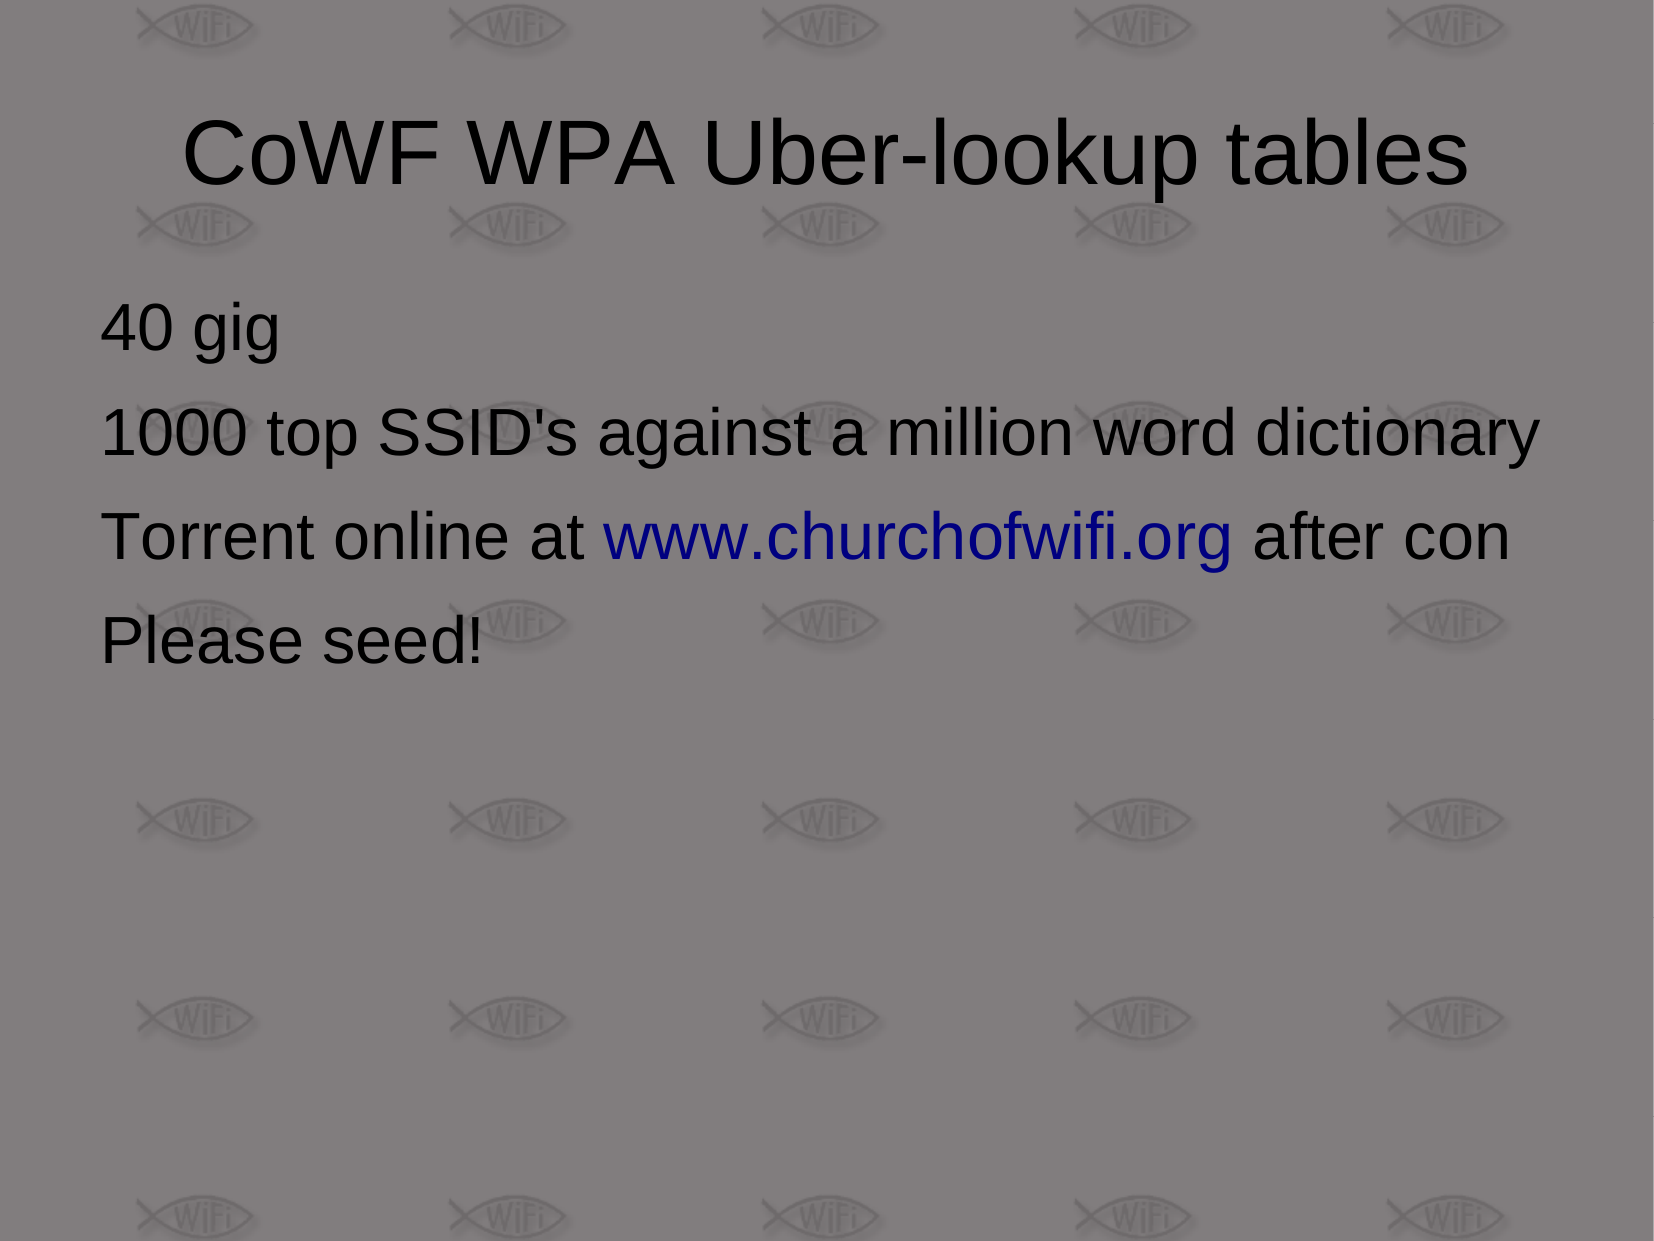

# CoWF WPA Uber-lookup tables
40 gig
1000 top SSID's against a million word dictionary
Torrent online at www.churchofwifi.org after con
Please seed!